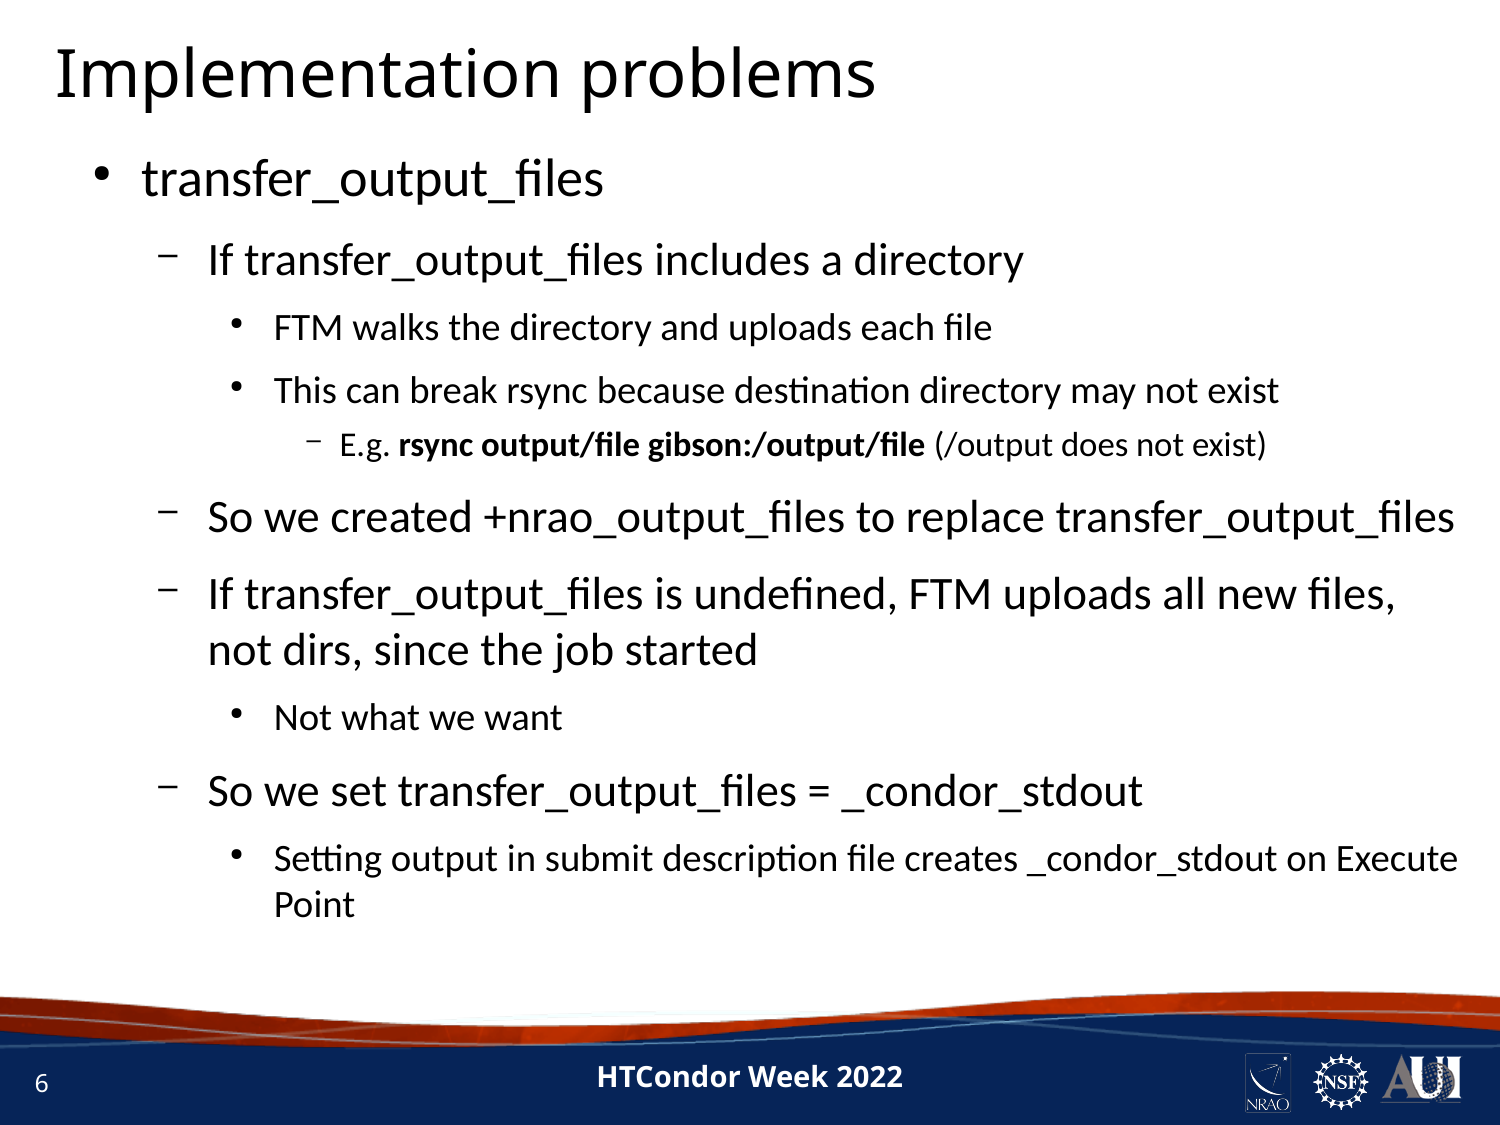

# Implementation problems
transfer_output_files
If transfer_output_files includes a directory
FTM walks the directory and uploads each file
This can break rsync because destination directory may not exist
E.g. rsync output/file gibson:/output/file (/output does not exist)
So we created +nrao_output_files to replace transfer_output_files
If transfer_output_files is undefined, FTM uploads all new files, not dirs, since the job started
Not what we want
So we set transfer_output_files = _condor_stdout
Setting output in submit description file creates _condor_stdout on Execute Point